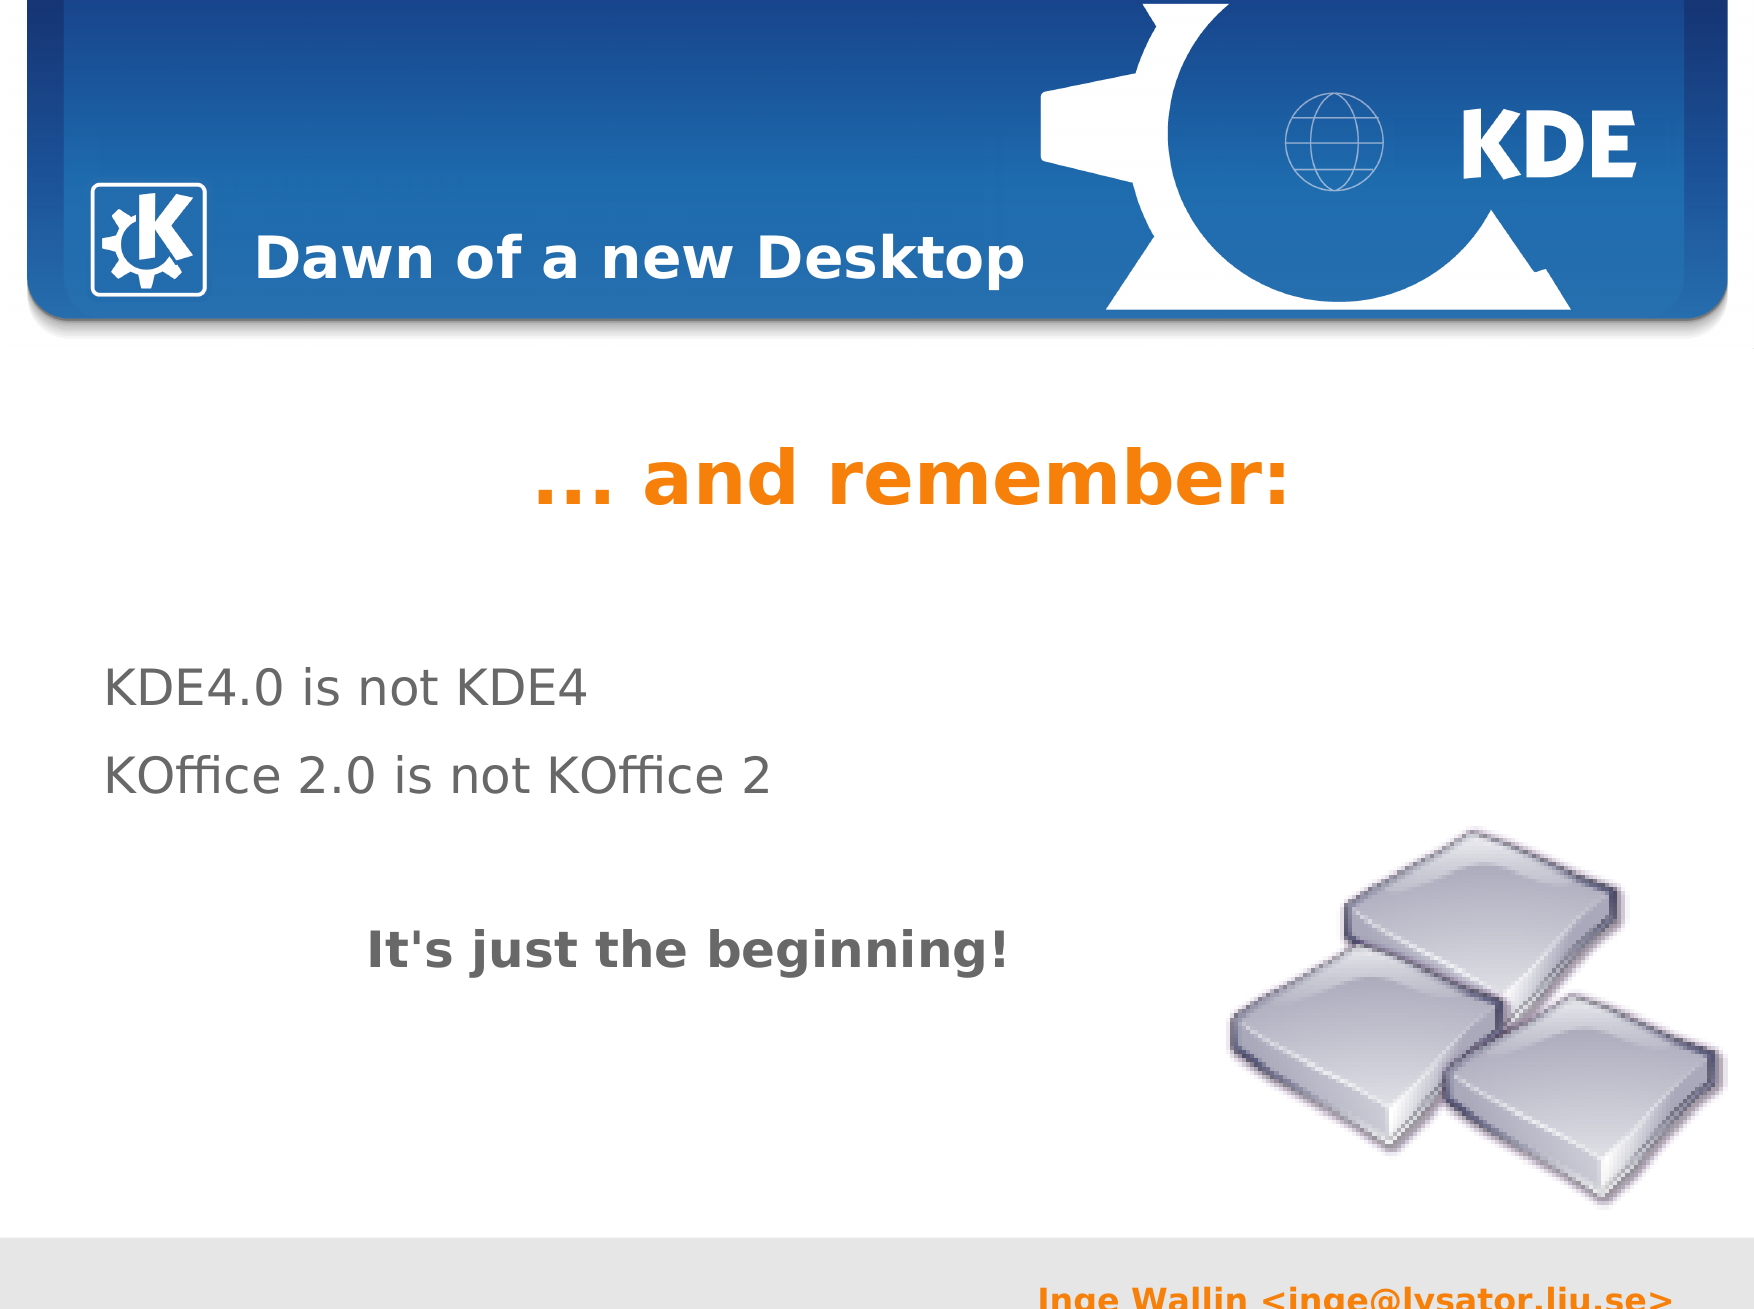

Dawn of a new Desktop
... and remember:
KDE4.0 is not KDE4
KOffice 2.0 is not KOffice 2
			It's just the beginning!